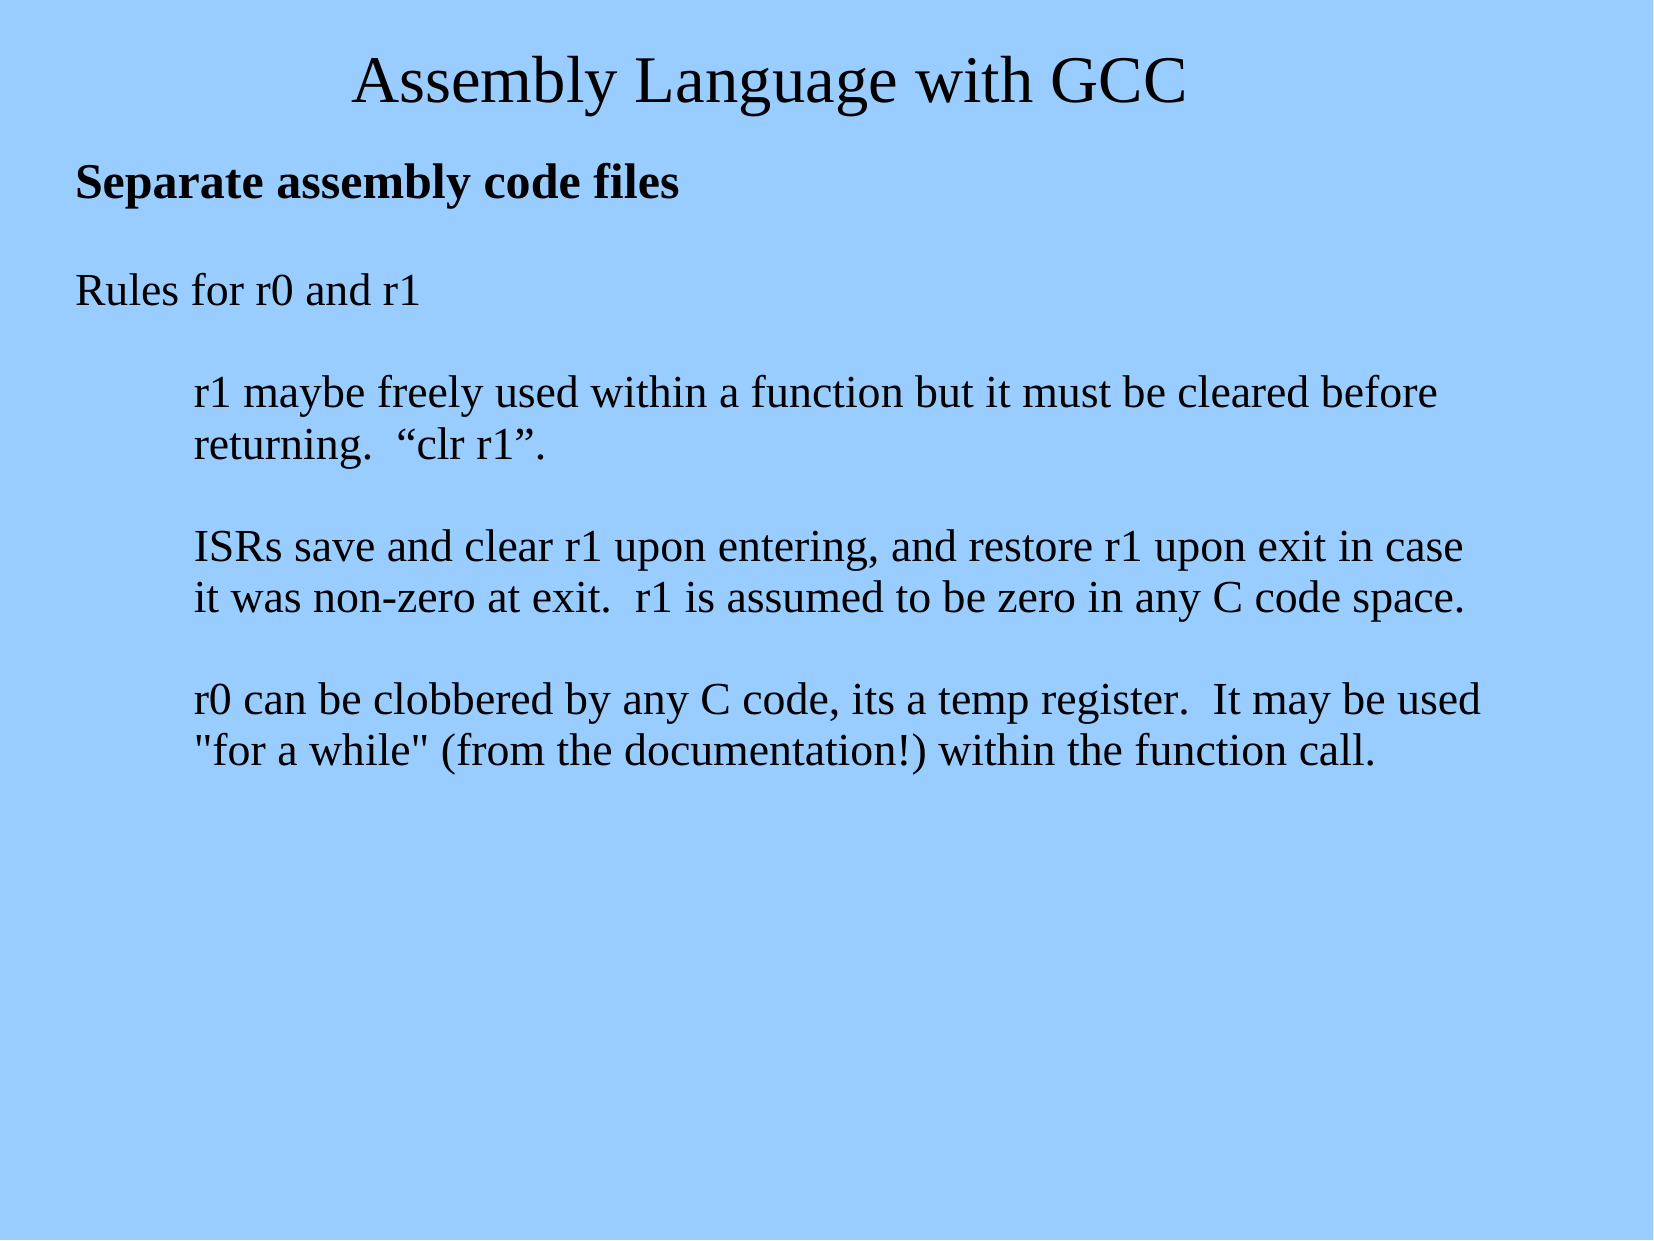

Assembly Language with GCC
Separate assembly code files
Rules for r0 and r1
	r1 maybe freely used within a function but it must be cleared before
 	returning. “clr r1”.
	ISRs save and clear r1 upon entering, and restore r1 upon exit in case
	it was non-zero at exit. r1 is assumed to be zero in any C code space.
	r0 can be clobbered by any C code, its a temp register. It may be used
	"for a while" (from the documentation!) within the function call.